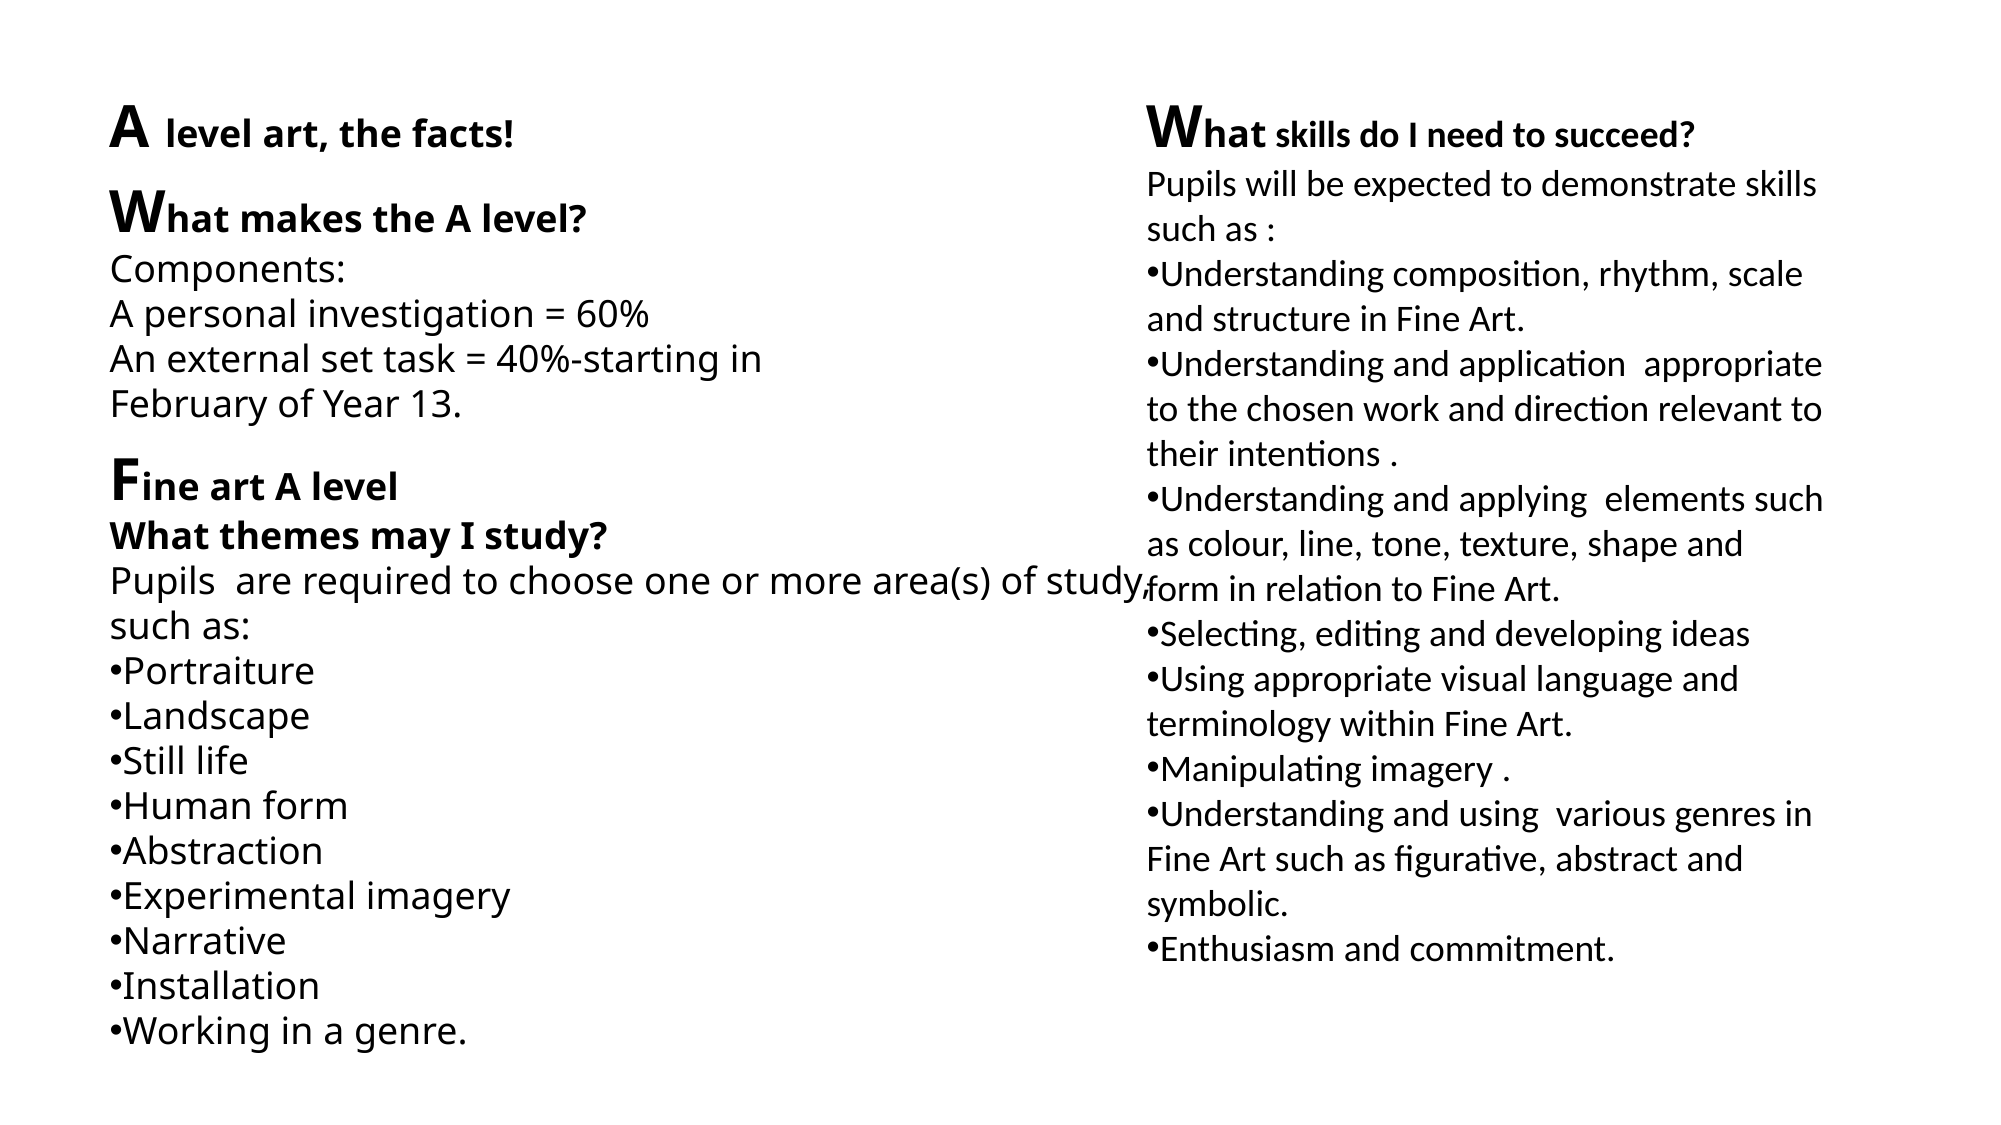

A level art, the facts!
What skills do I need to succeed?
Pupils will be expected to demonstrate skills such as :
Understanding composition, rhythm, scale and structure in Fine Art.
Understanding and application appropriate to the chosen work and direction relevant to their intentions .
Understanding and applying elements such as colour, line, tone, texture, shape and form in relation to Fine Art.
Selecting, editing and developing ideas
Using appropriate visual language and terminology within Fine Art.
Manipulating imagery .
Understanding and using various genres in Fine Art such as figurative, abstract and symbolic.
Enthusiasm and commitment.
What makes the A level?
Components:
A personal investigation = 60%
An external set task = 40%-starting in February of Year 13.
Fine art A level
What themes may I study?
Pupils are required to choose one or more area(s) of study, such as:
Portraiture
Landscape
Still life
Human form
Abstraction
Experimental imagery
Narrative
Installation
Working in a genre.